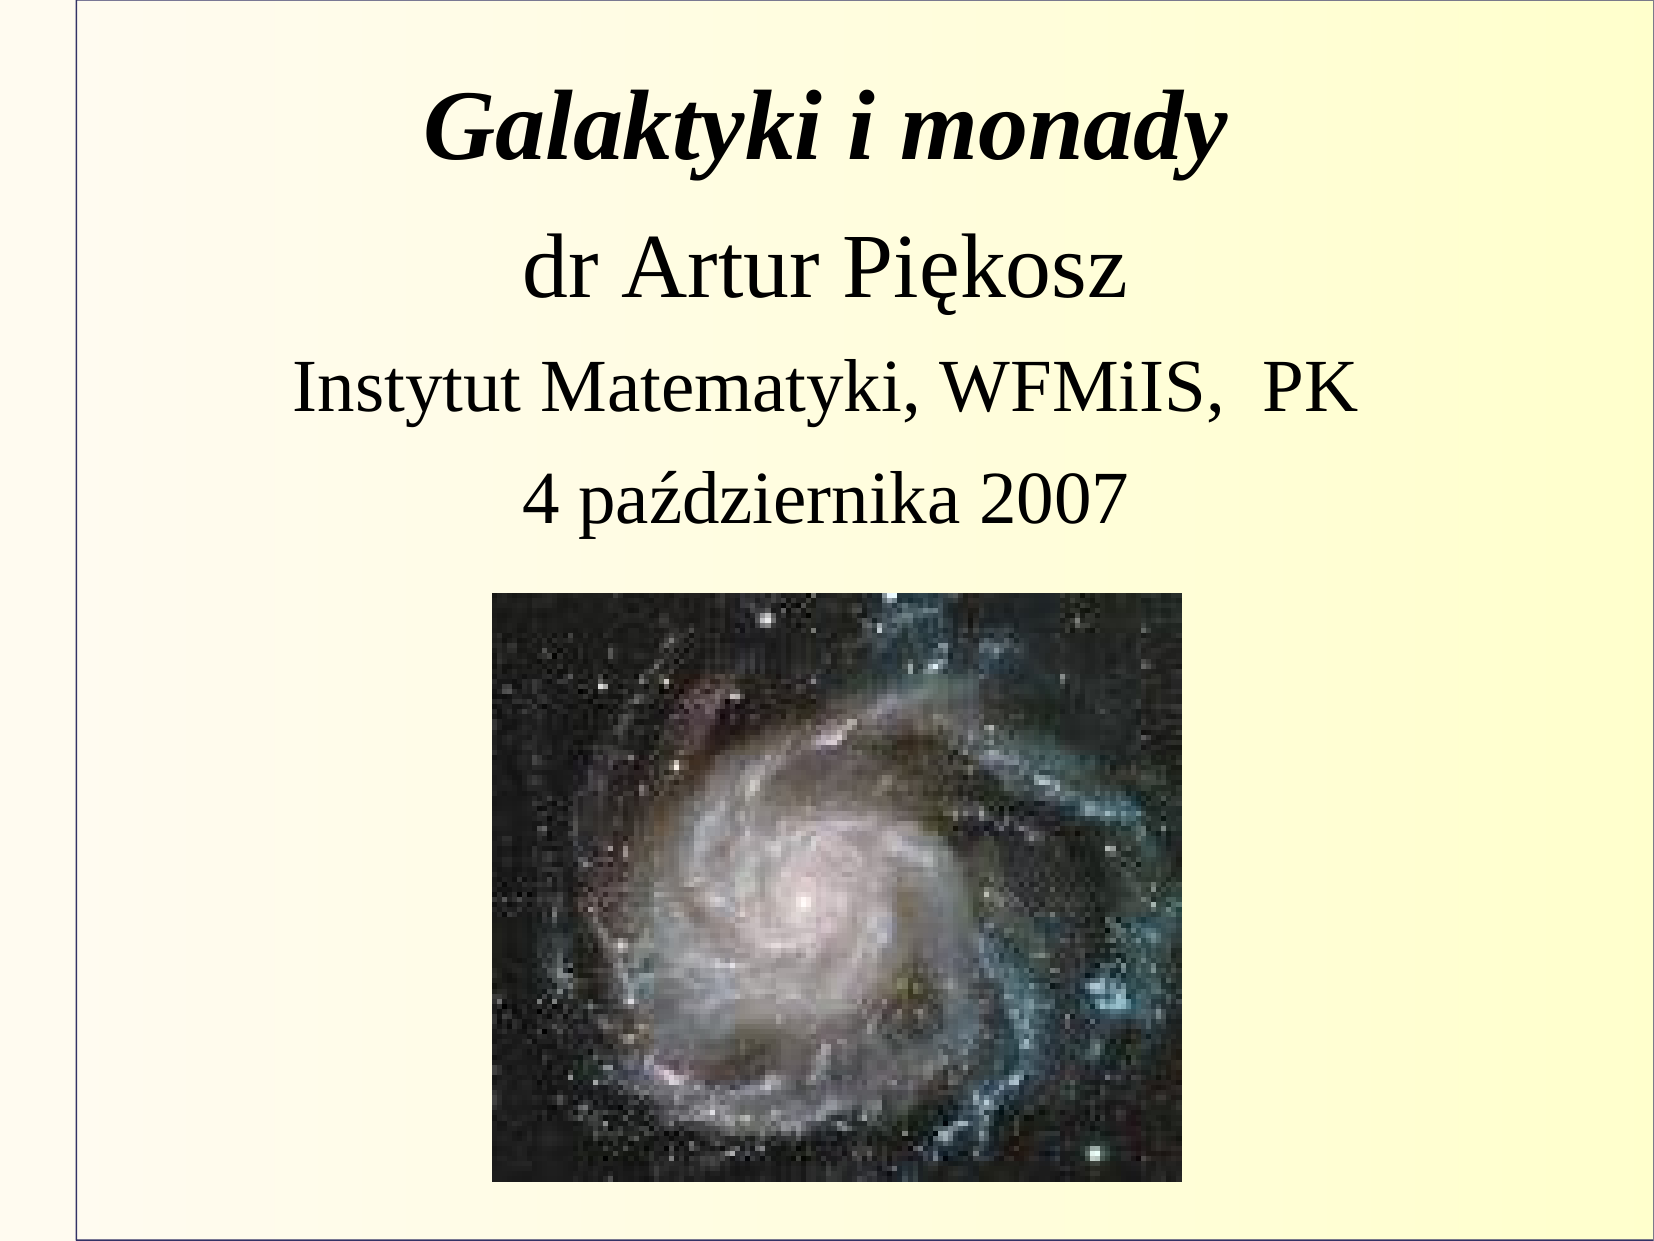

# Galaktyki i monady dr Artur Piękosz Instytut Matematyki, WFMiIS, PK 4 października 2007